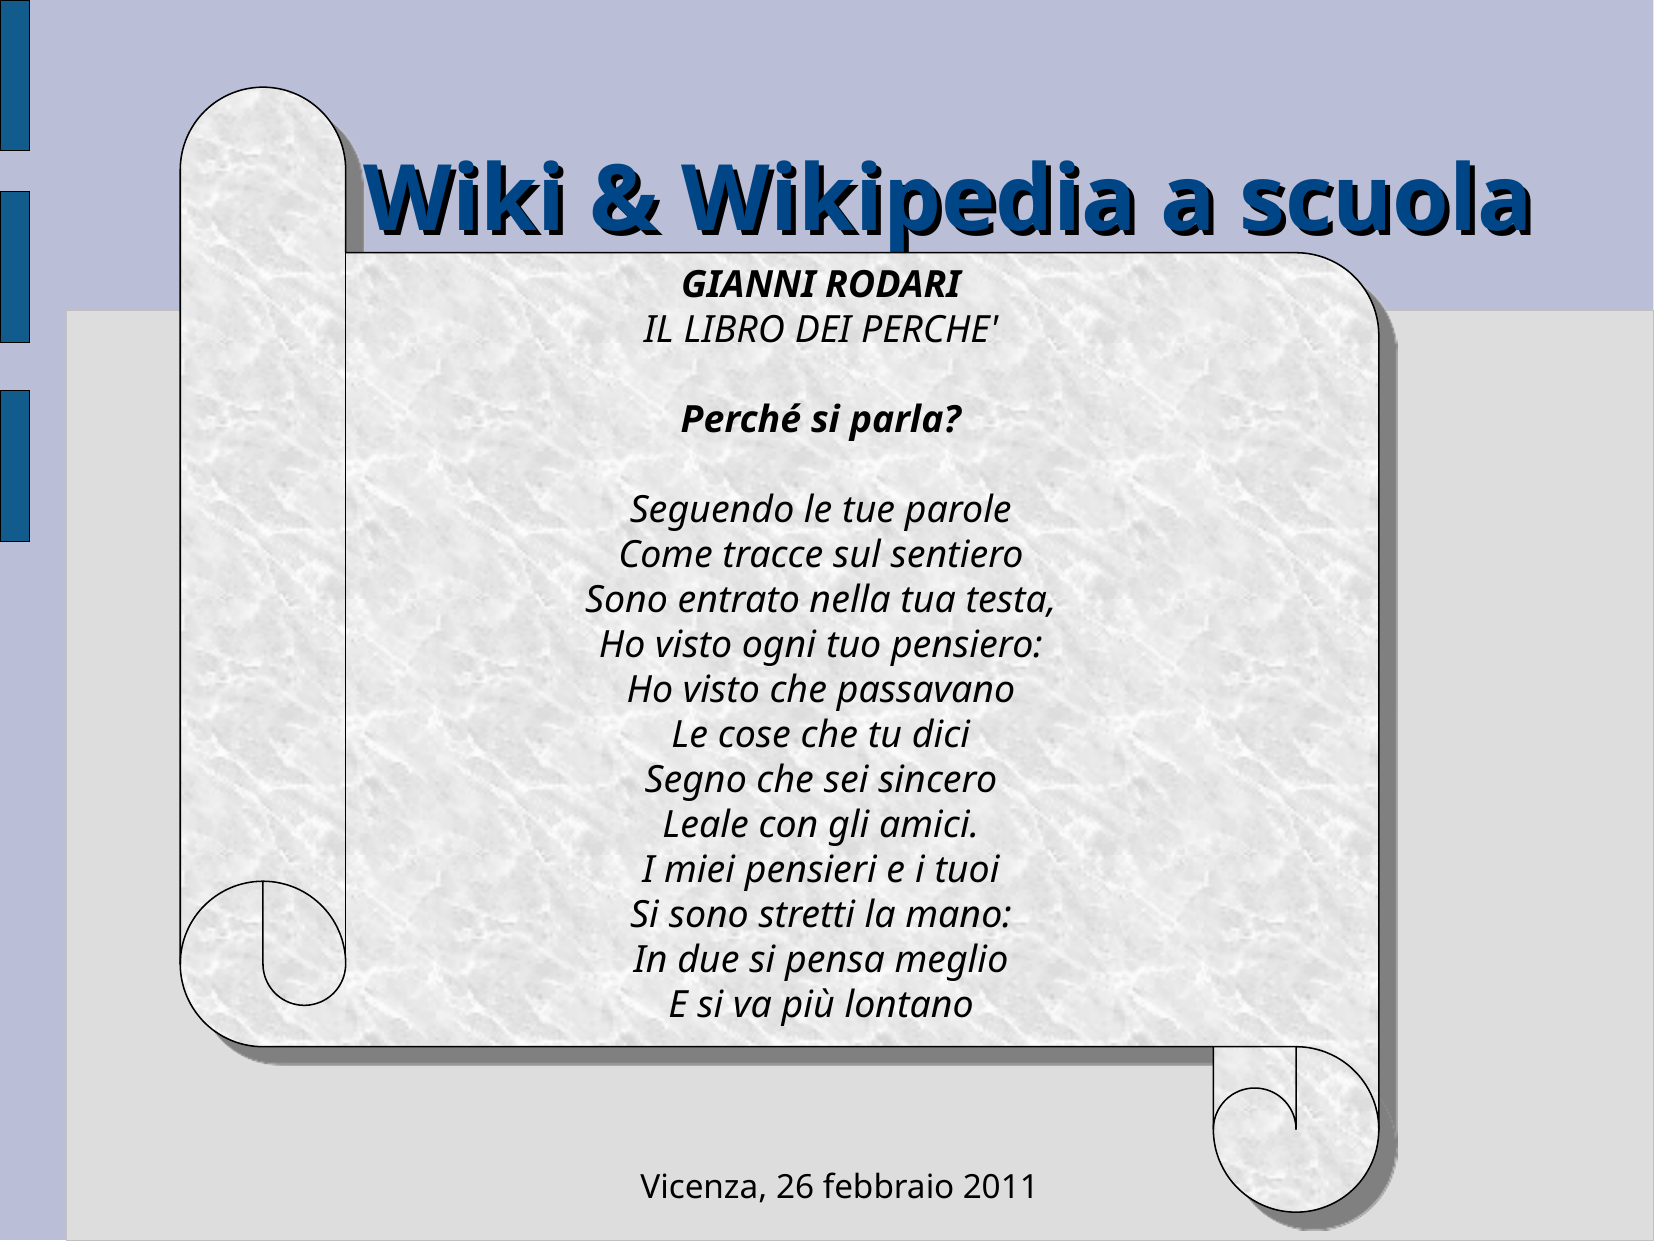

GIANNI RODARI
IL LIBRO DEI PERCHE'
Perché si parla?
Seguendo le tue parole
Come tracce sul sentiero
Sono entrato nella tua testa,
Ho visto ogni tuo pensiero:
Ho visto che passavano
Le cose che tu dici
Segno che sei sincero
Leale con gli amici.
I miei pensieri e i tuoi
Si sono stretti la mano:
In due si pensa meglio
E si va più lontano
# Wiki & Wikipedia a scuola
Vicenza, 26 febbraio 2011